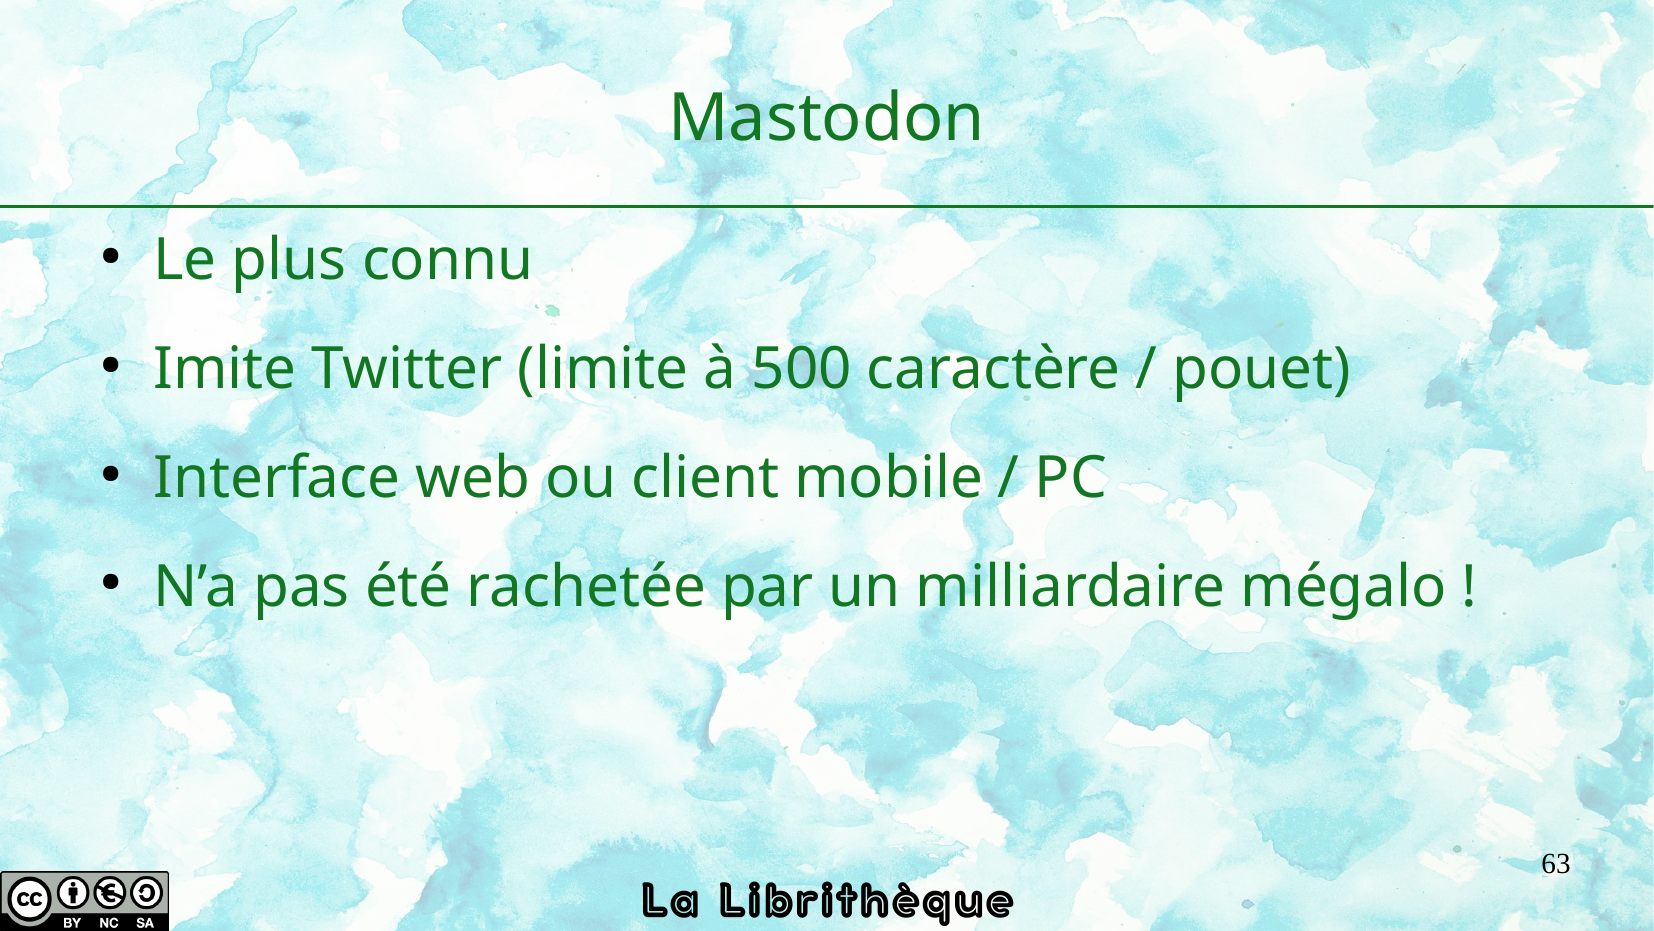

# Mastodon
Le plus connu
Imite Twitter (limite à 500 caractère / pouet)
Interface web ou client mobile / PC
N’a pas été rachetée par un milliardaire mégalo !
63